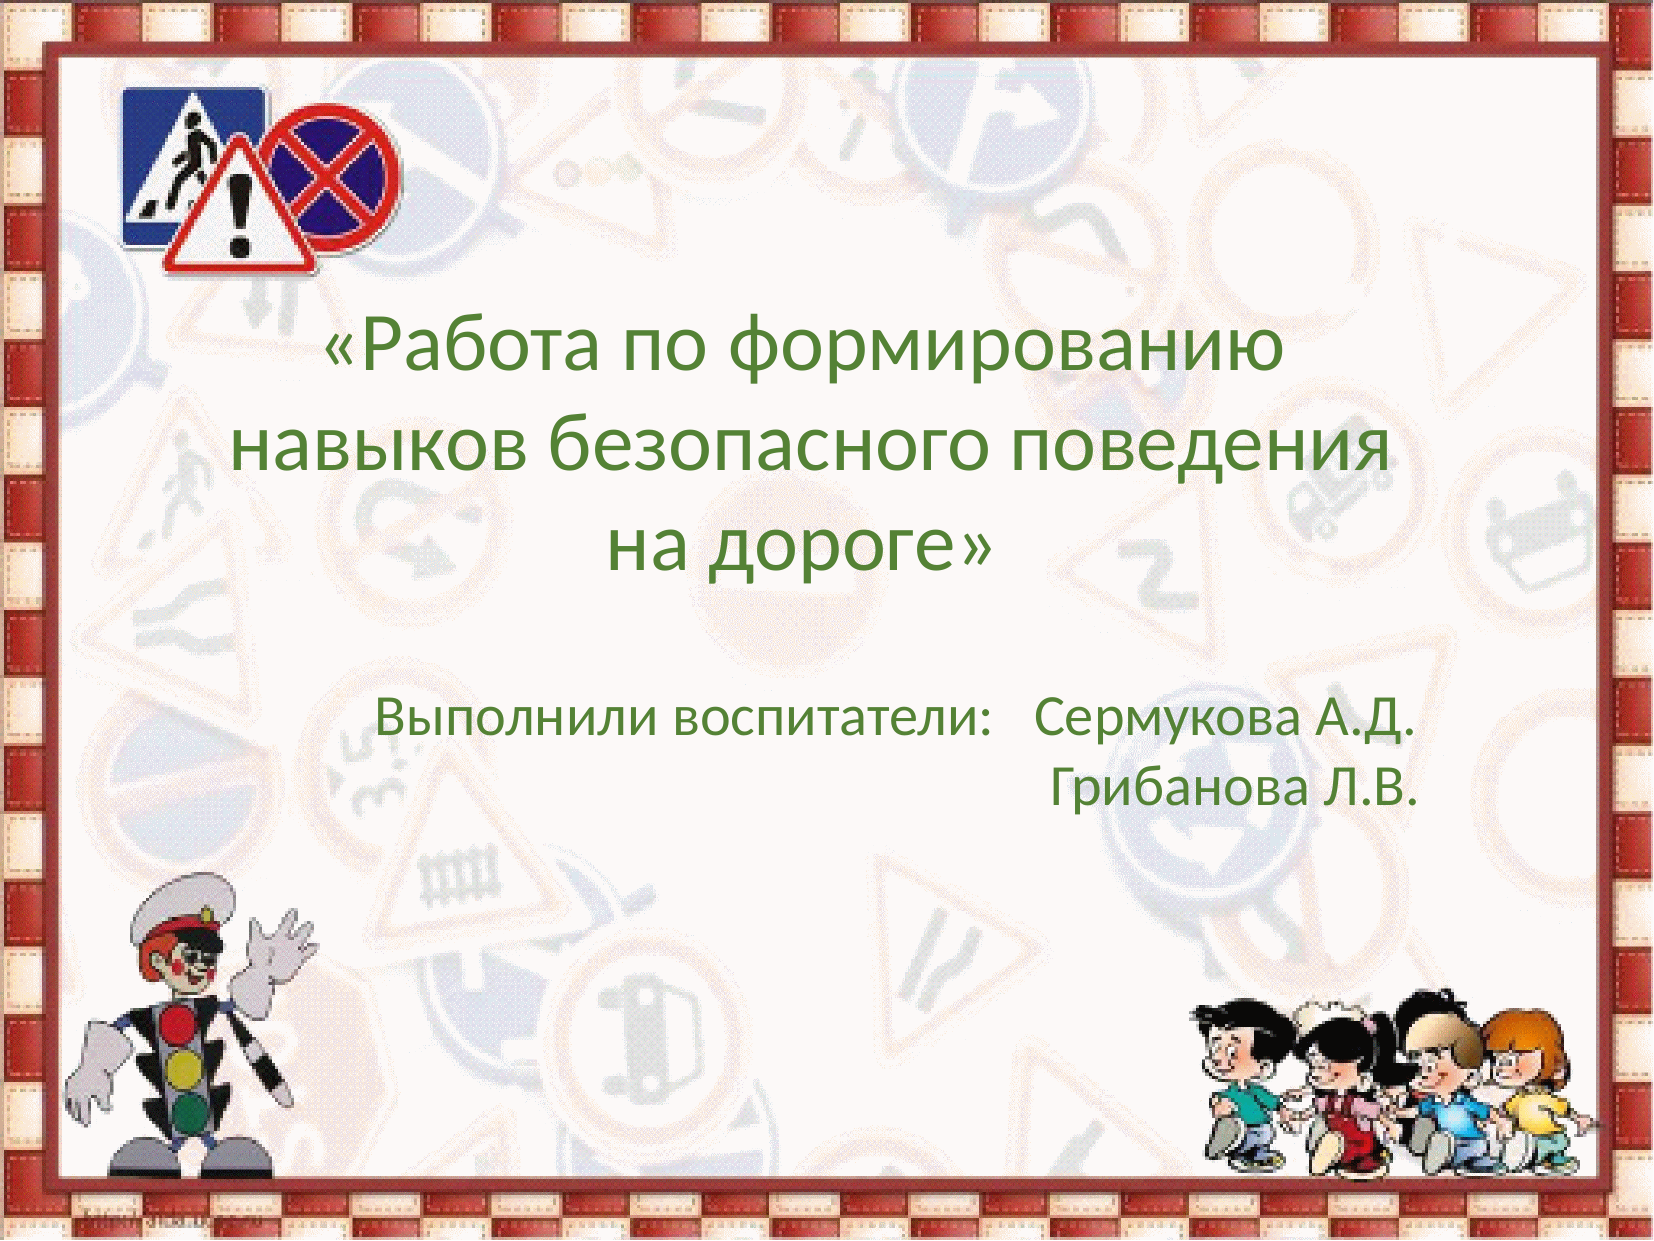

«Работа по формированию навыков безопасного поведения на дороге»
 Выполнили воспитатели: Сермукова А.Д.
 Грибанова Л.В.